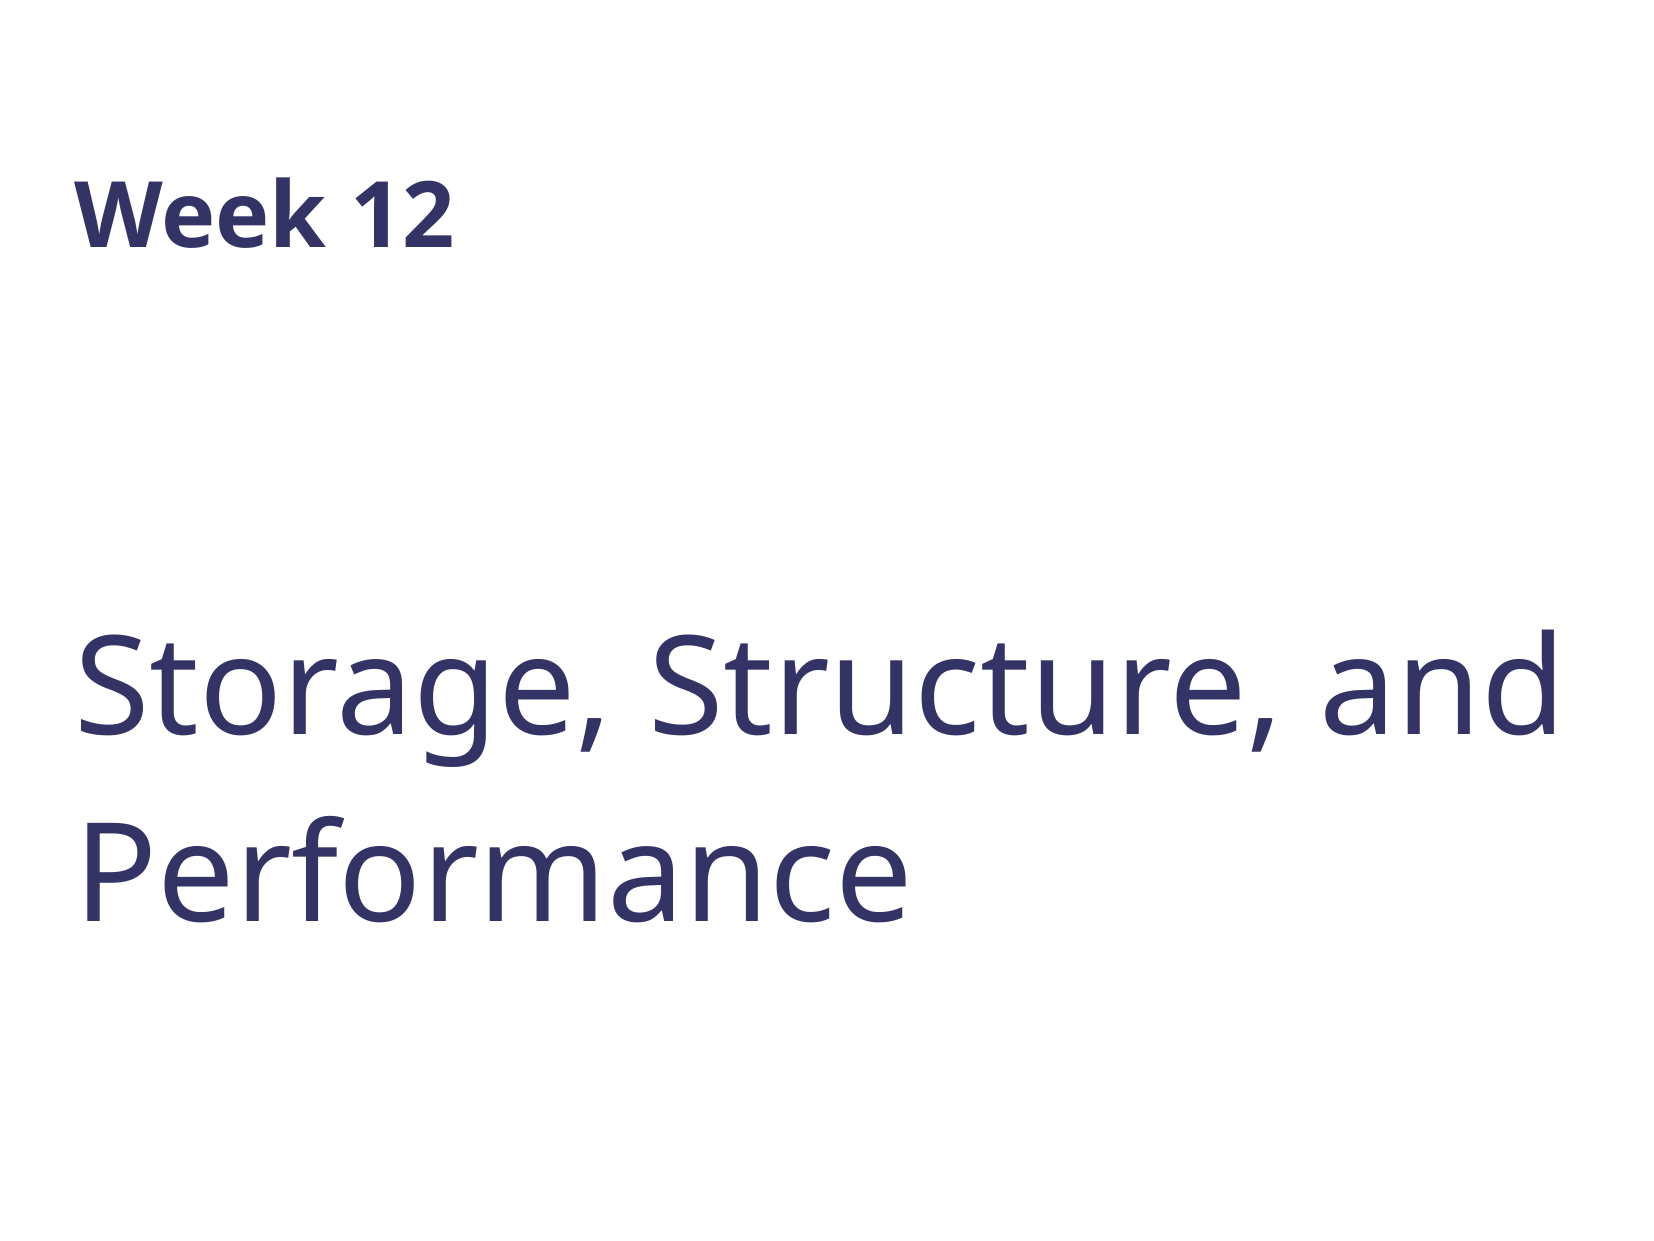

# Week 12 Storage, Structure, and Performance